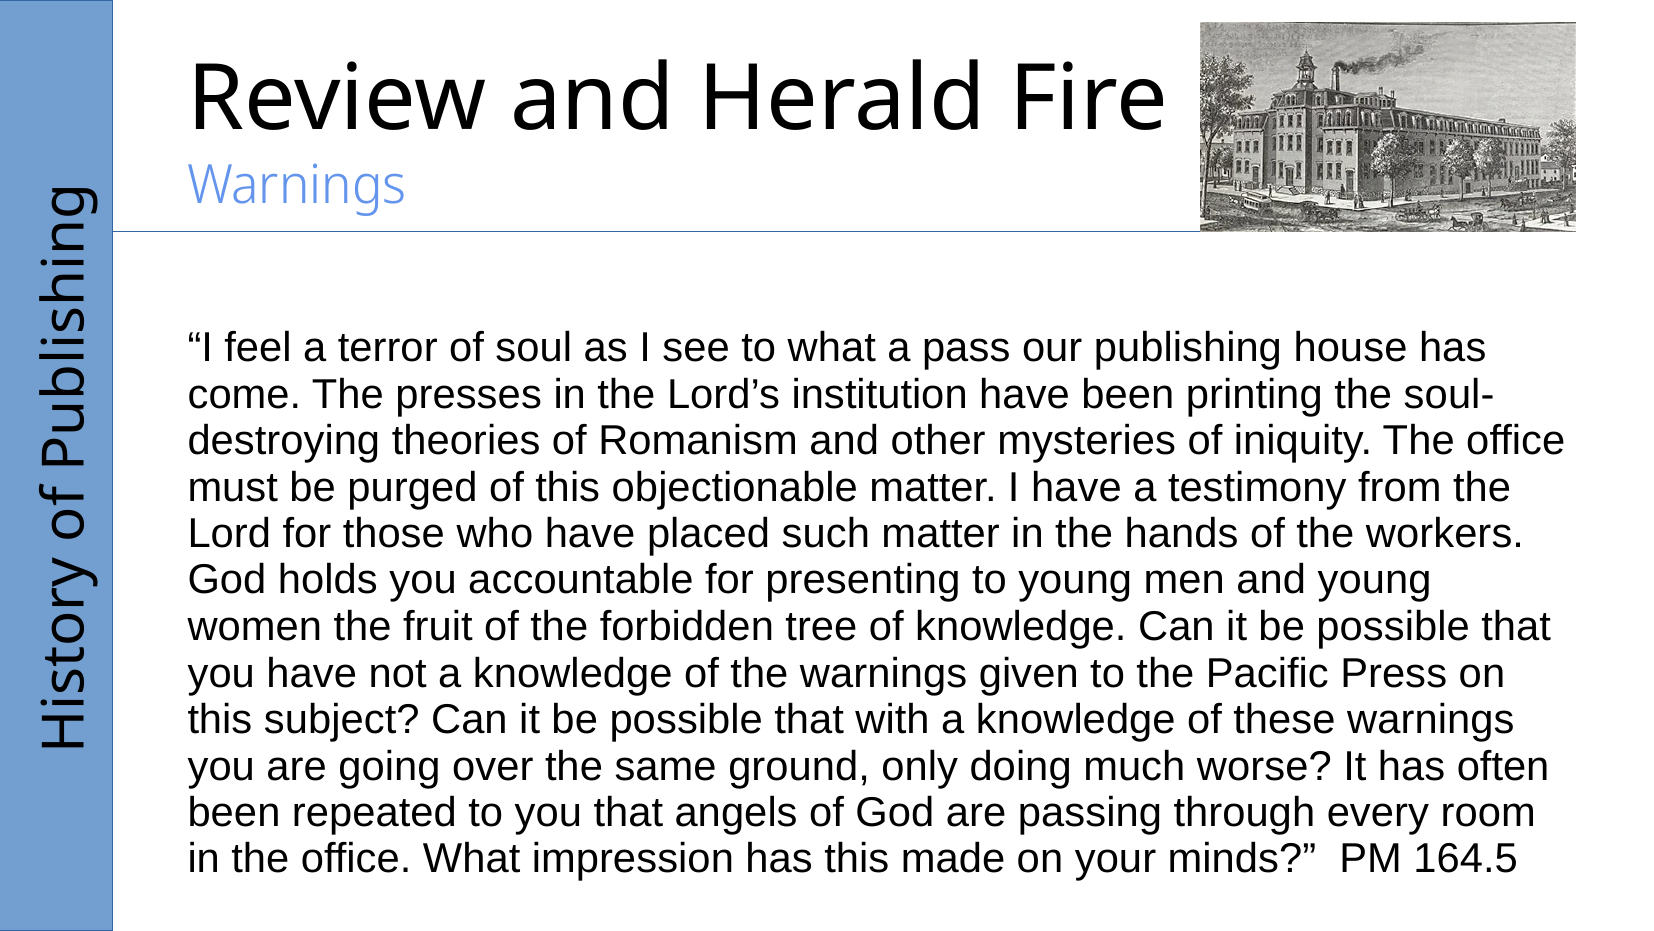

# Review and Herald Fire
Warnings
“I feel a terror of soul as I see to what a pass our publishing house has come. The presses in the Lord’s institution have been printing the soul-destroying theories of Romanism and other mysteries of iniquity. The office must be purged of this objectionable matter. I have a testimony from the Lord for those who have placed such matter in the hands of the workers. God holds you accountable for presenting to young men and young women the fruit of the forbidden tree of knowledge. Can it be possible that you have not a knowledge of the warnings given to the Pacific Press on this subject? Can it be possible that with a knowledge of these warnings you are going over the same ground, only doing much worse? It has often been repeated to you that angels of God are passing through every room in the office. What impression has this made on your minds?” PM 164.5
History of Publishing